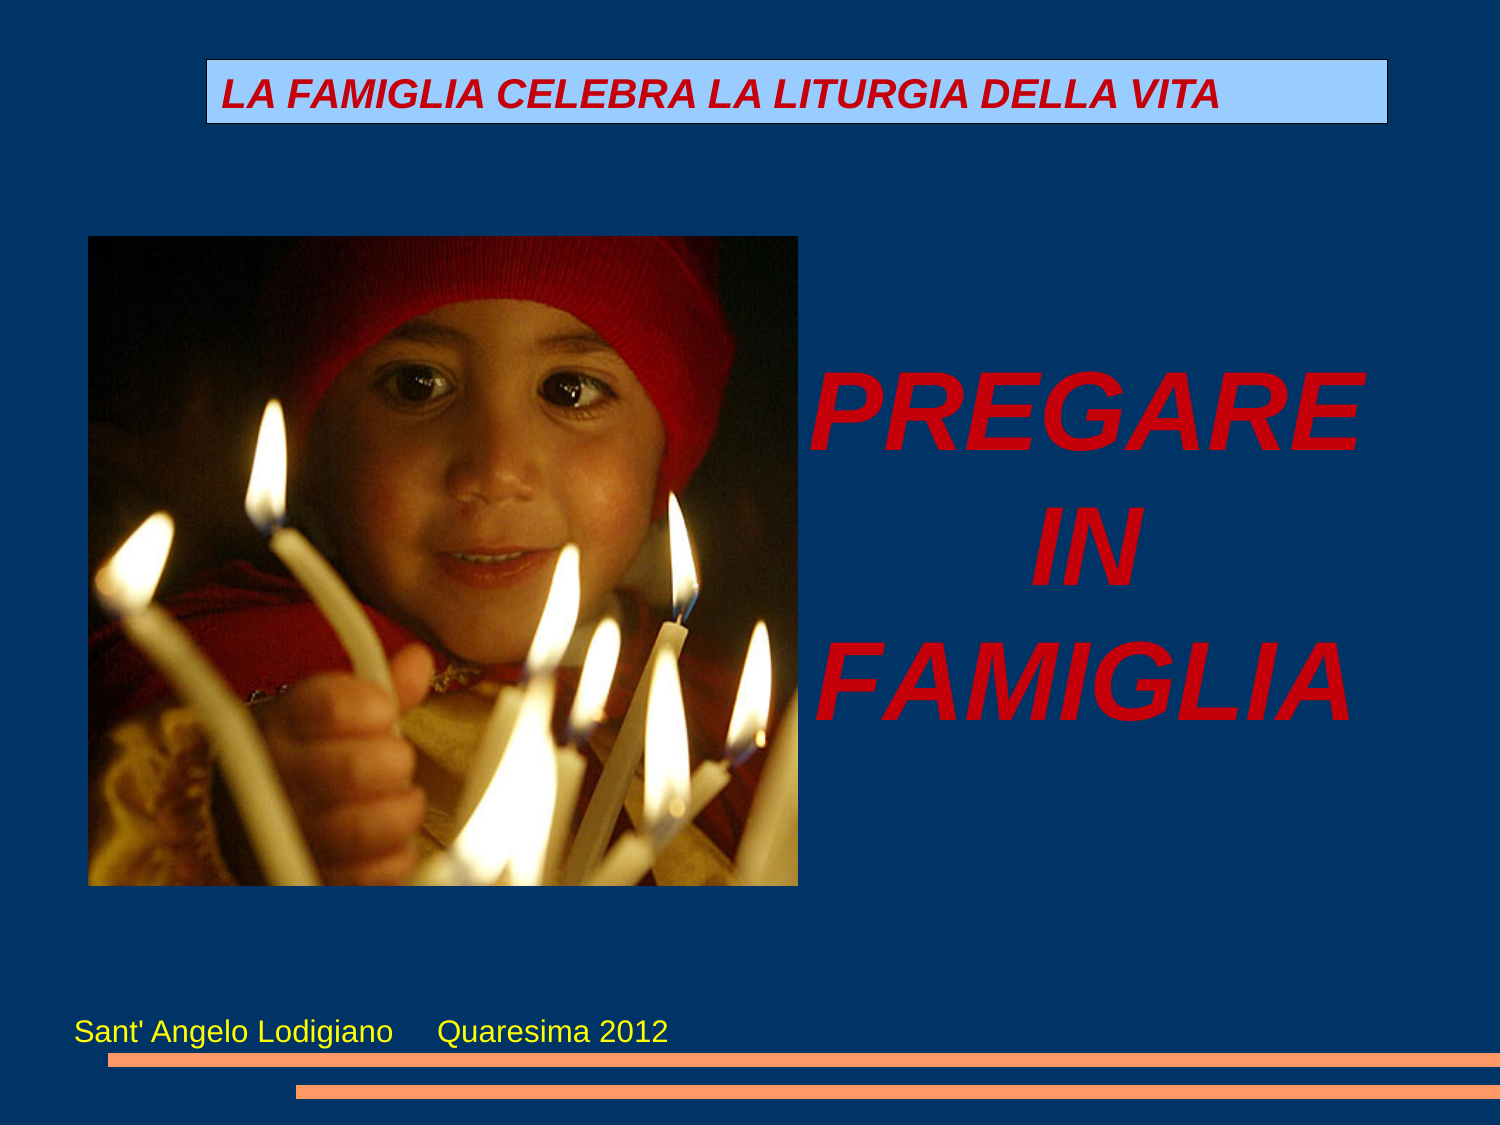

LA FAMIGLIA CELEBRA LA LITURGIA DELLA VITA
# PREGARE IN FAMIGLIA
Sant' Angelo Lodigiano Quaresima 2012